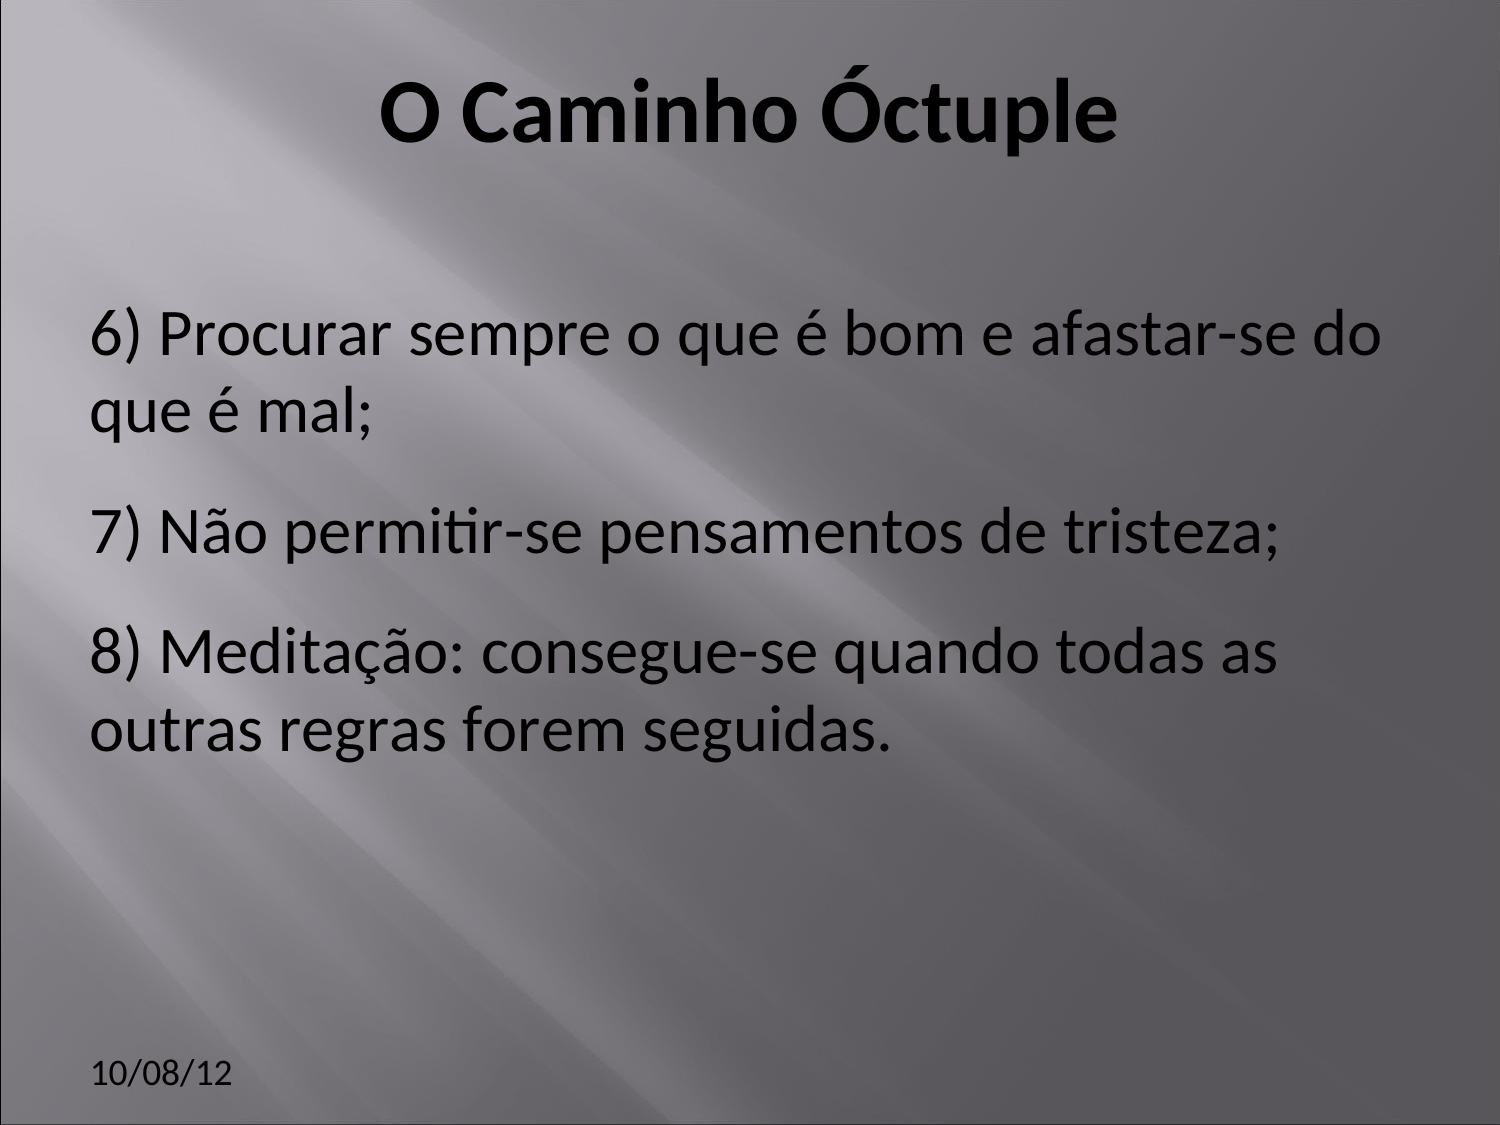

O Caminho Óctuple
6) Procurar sempre o que é bom e afastar-se do que é mal;
7) Não permitir-se pensamentos de tristeza;
8) Meditação: consegue-se quando todas as outras regras forem seguidas.
10/08/12